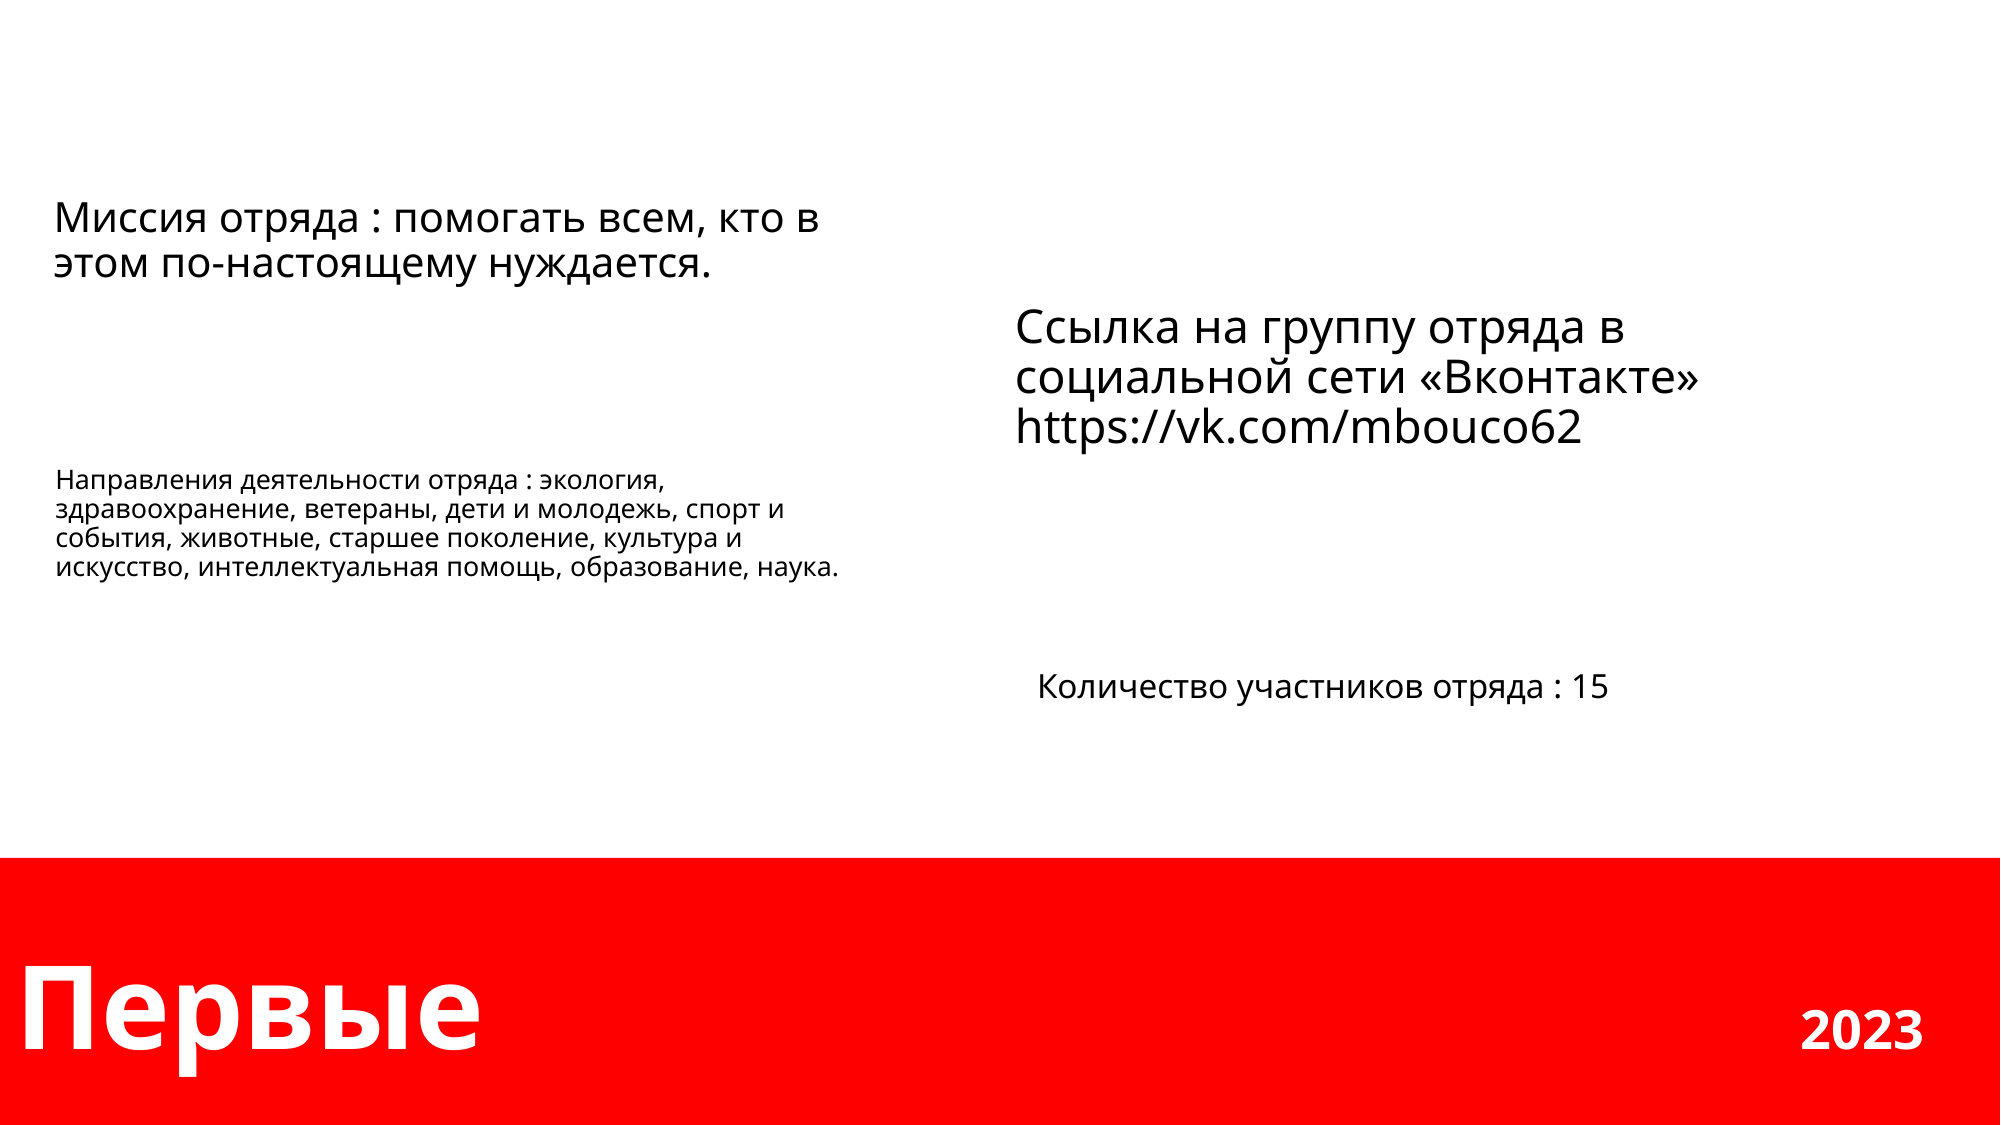

Миссия отряда : помогать всем, кто в этом по-настоящему нуждается.
Ссылка на группу отряда в социальной сети «Вконтакте» https://vk.com/mbouco62
Направления деятельности отряда : экология, здравоохранение, ветераны, дети и молодежь, спорт и события, животные, старшее поколение, культура и искусство, интеллектуальная помощь, образование, наука.
Количество участников отряда : 15
# Первые 2023